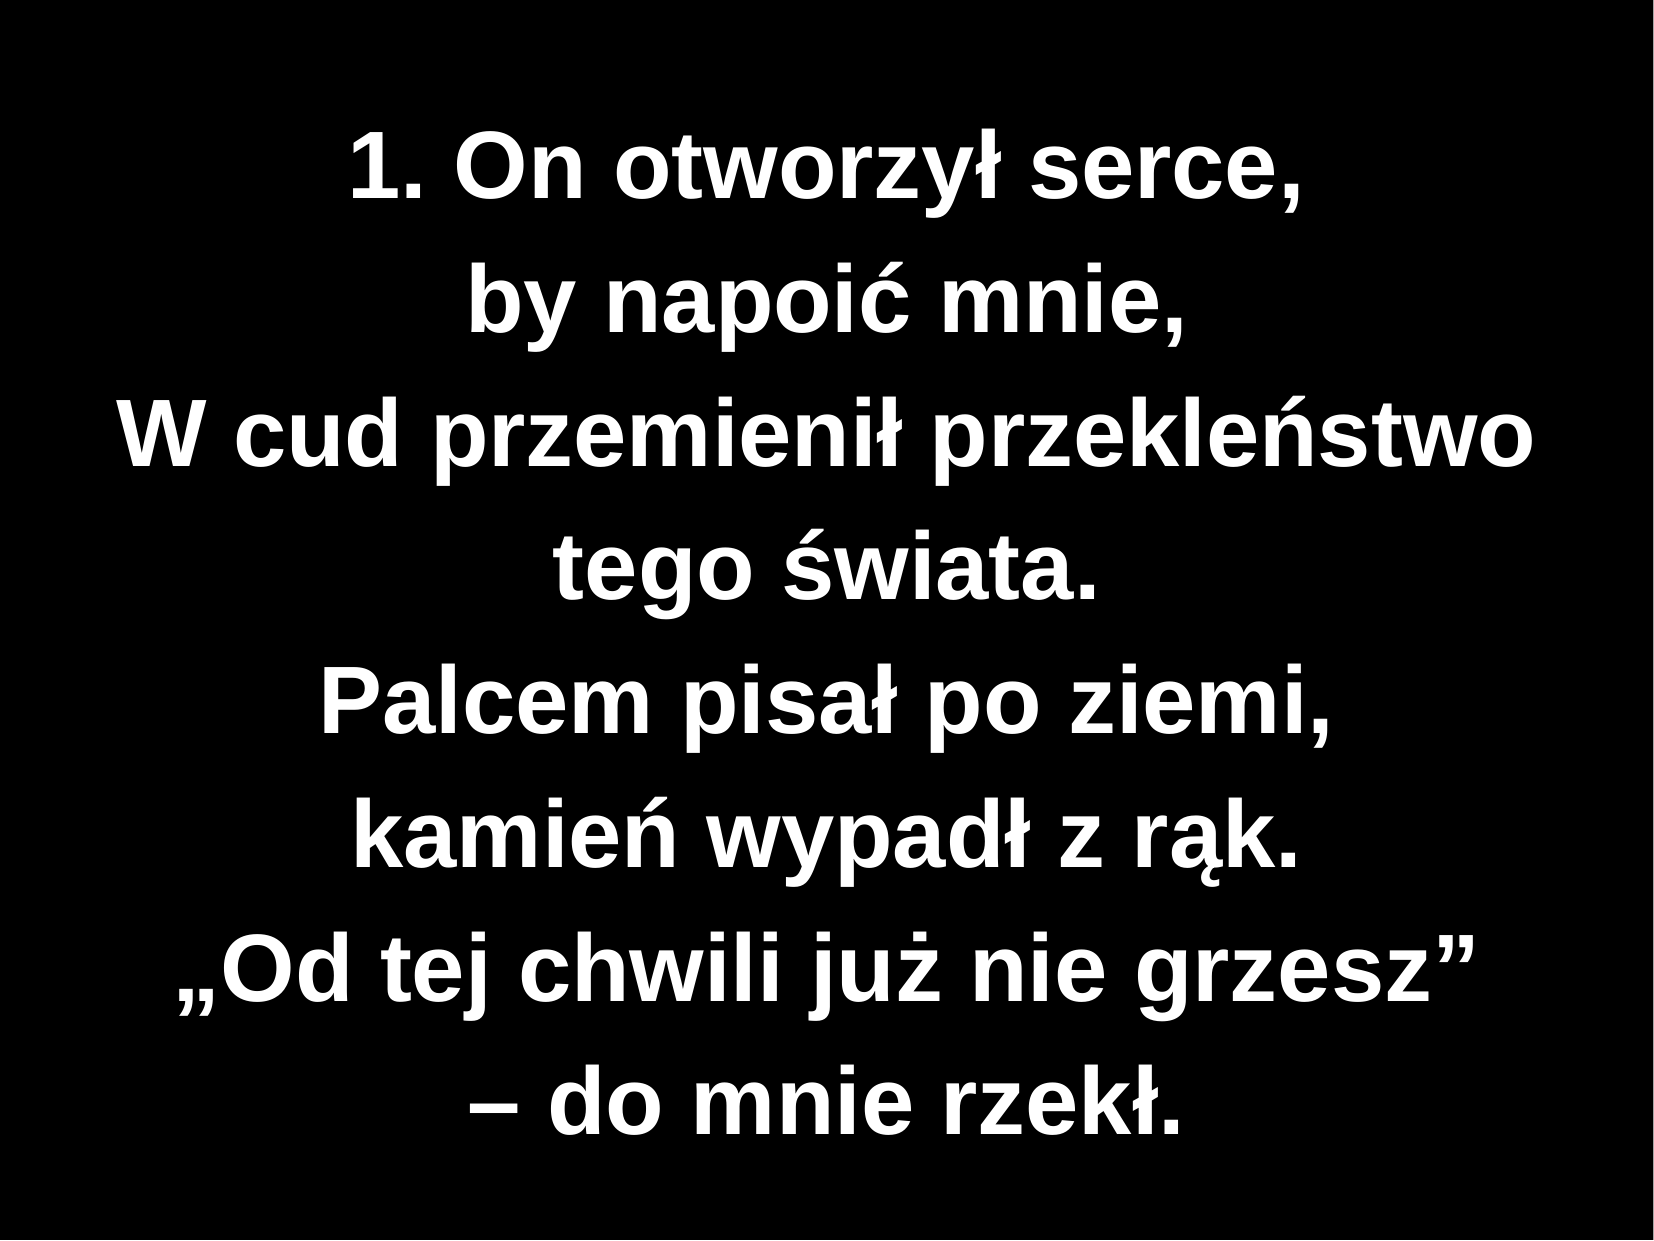

# 1. On otworzył serce,
by napoić mnie,
W cud przemienił przekleństwo
tego świata.
Palcem pisał po ziemi,
kamień wypadł z rąk.
„Od tej chwili już nie grzesz”
– do mnie rzekł.